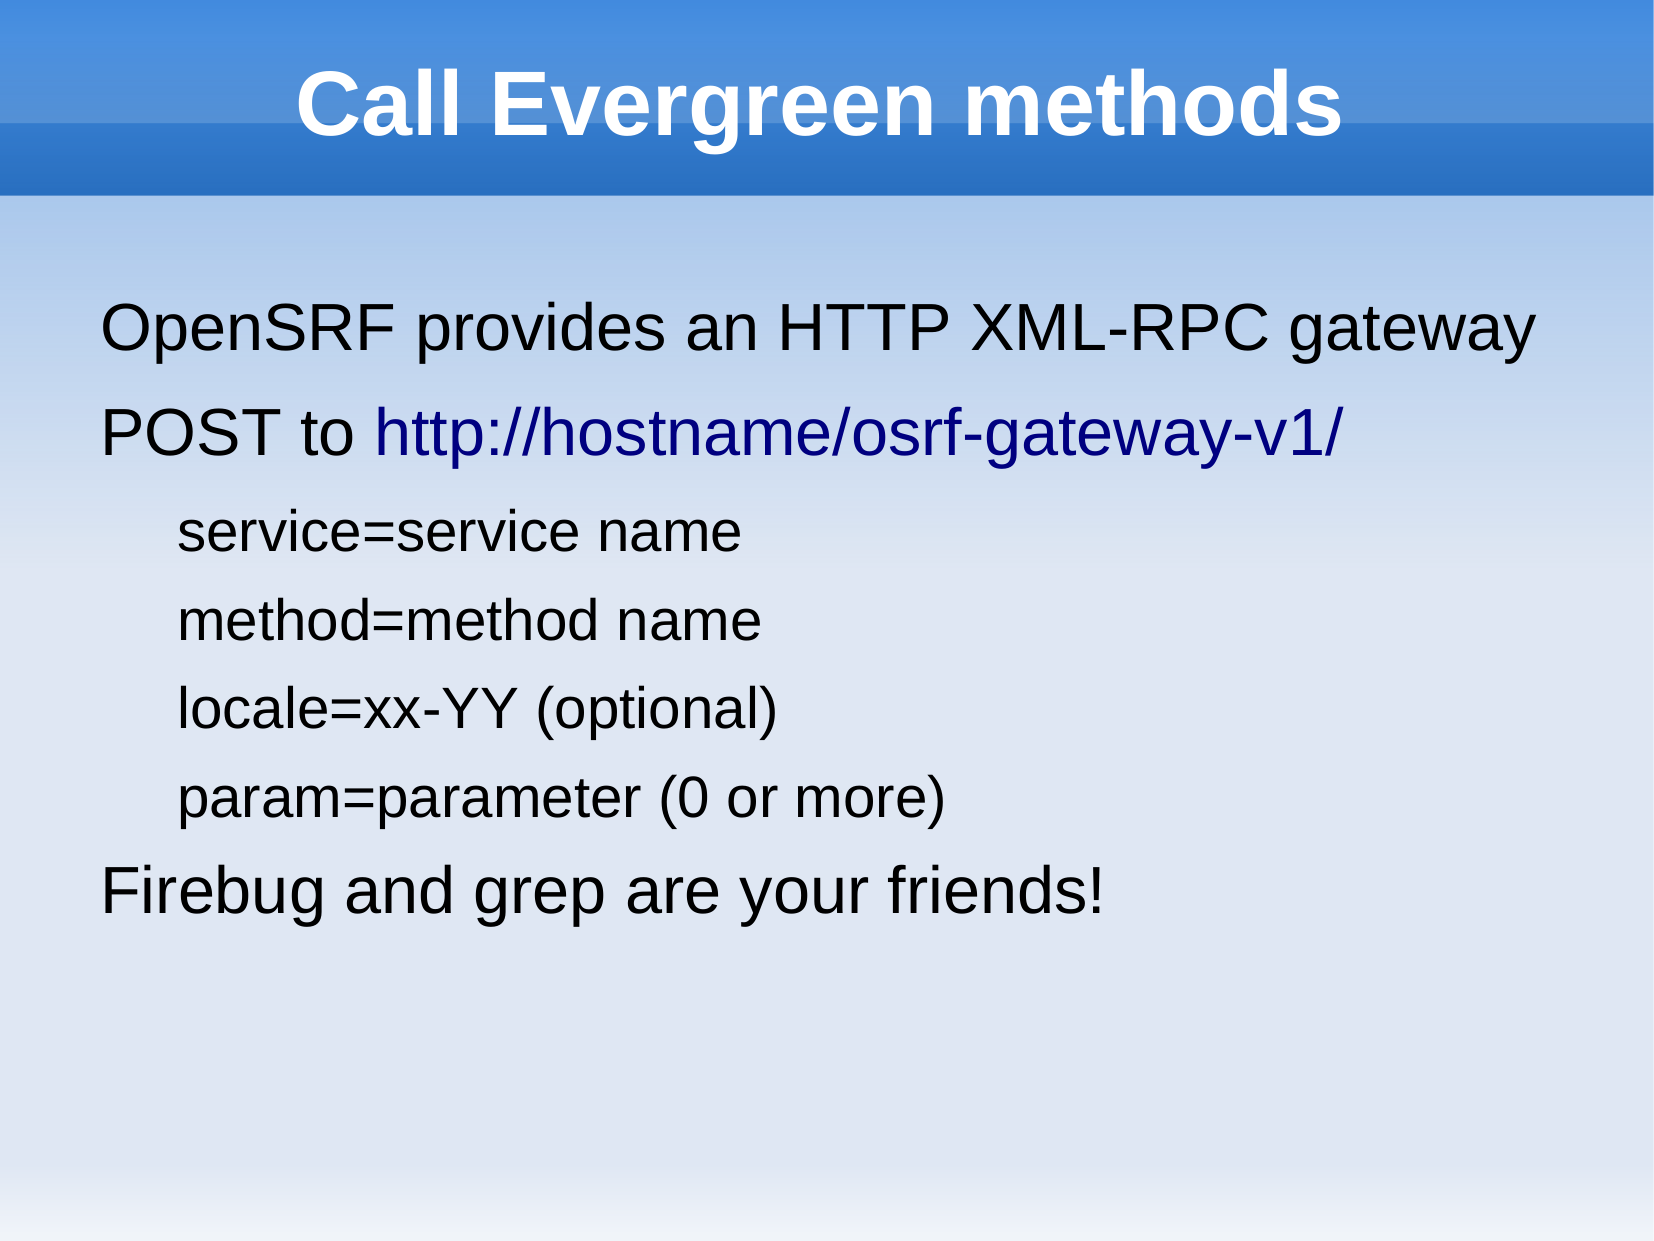

# Call Evergreen methods
OpenSRF provides an HTTP XML-RPC gateway
POST to http://hostname/osrf-gateway-v1/
service=service name
method=method name
locale=xx-YY (optional)
param=parameter (0 or more)
Firebug and grep are your friends!